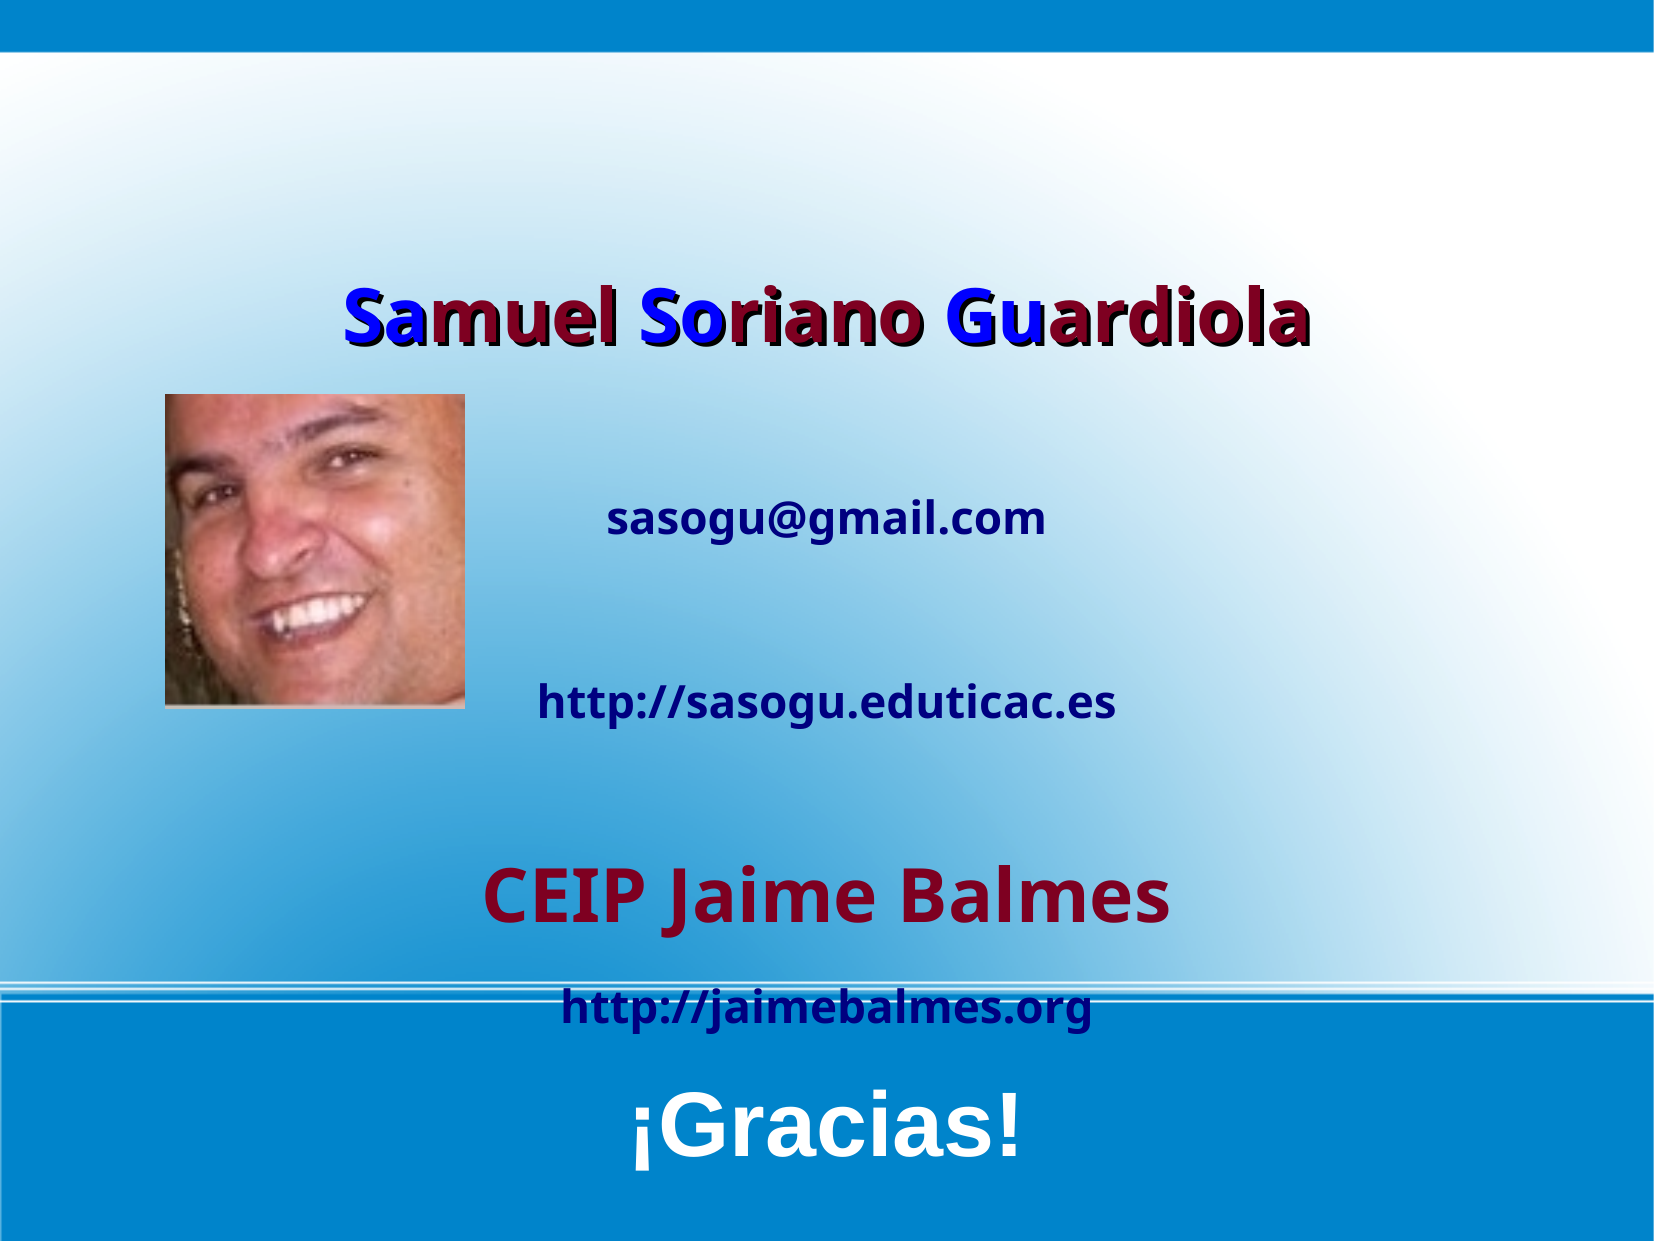

Samuel Soriano Guardiola
sasogu@gmail.com
http://sasogu.eduticac.es
CEIP Jaime Balmes
http://jaimebalmes.org
# ¡Gracias!